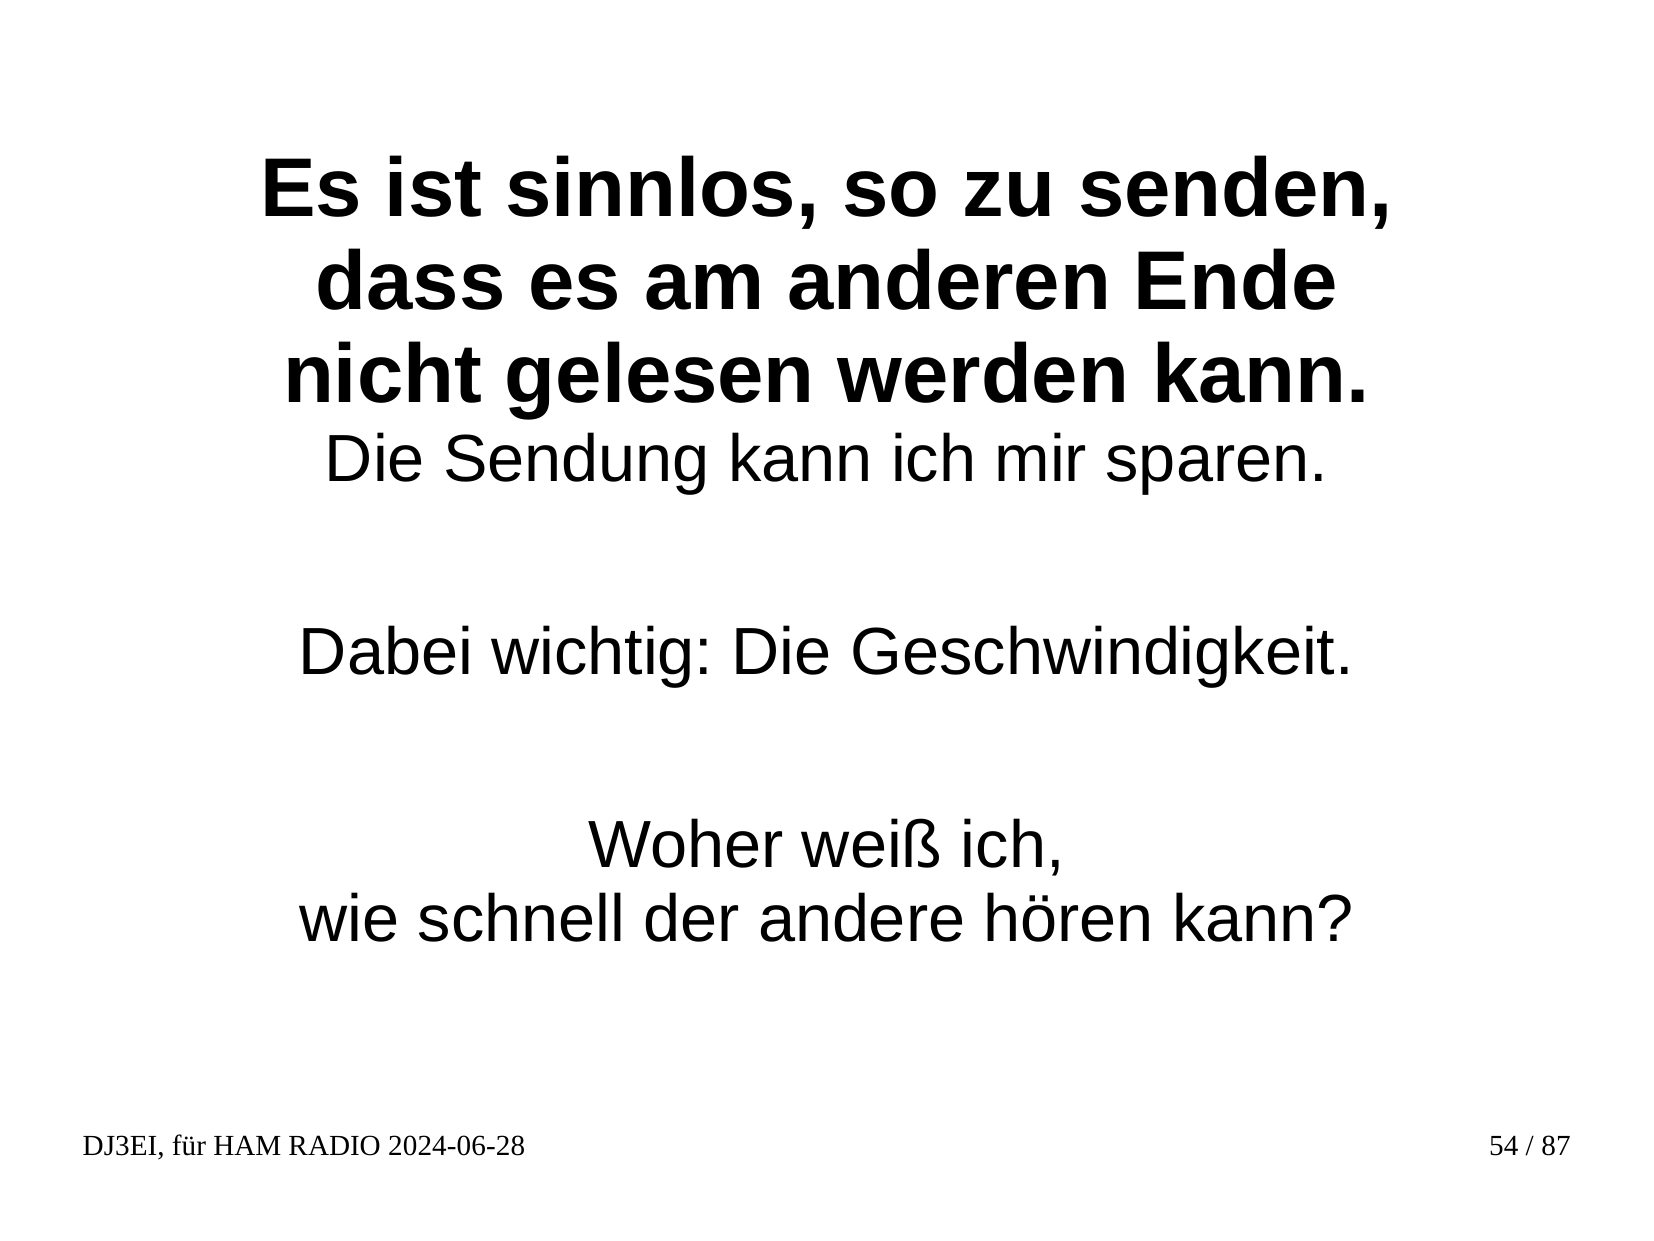

# Es ist sinnlos, so zu senden, dass es am anderen Ende nicht gelesen werden kann. Die Sendung kann ich mir sparen.
Dabei wichtig: Die Geschwindigkeit.
Woher weiß ich,
wie schnell der andere hören kann?
54